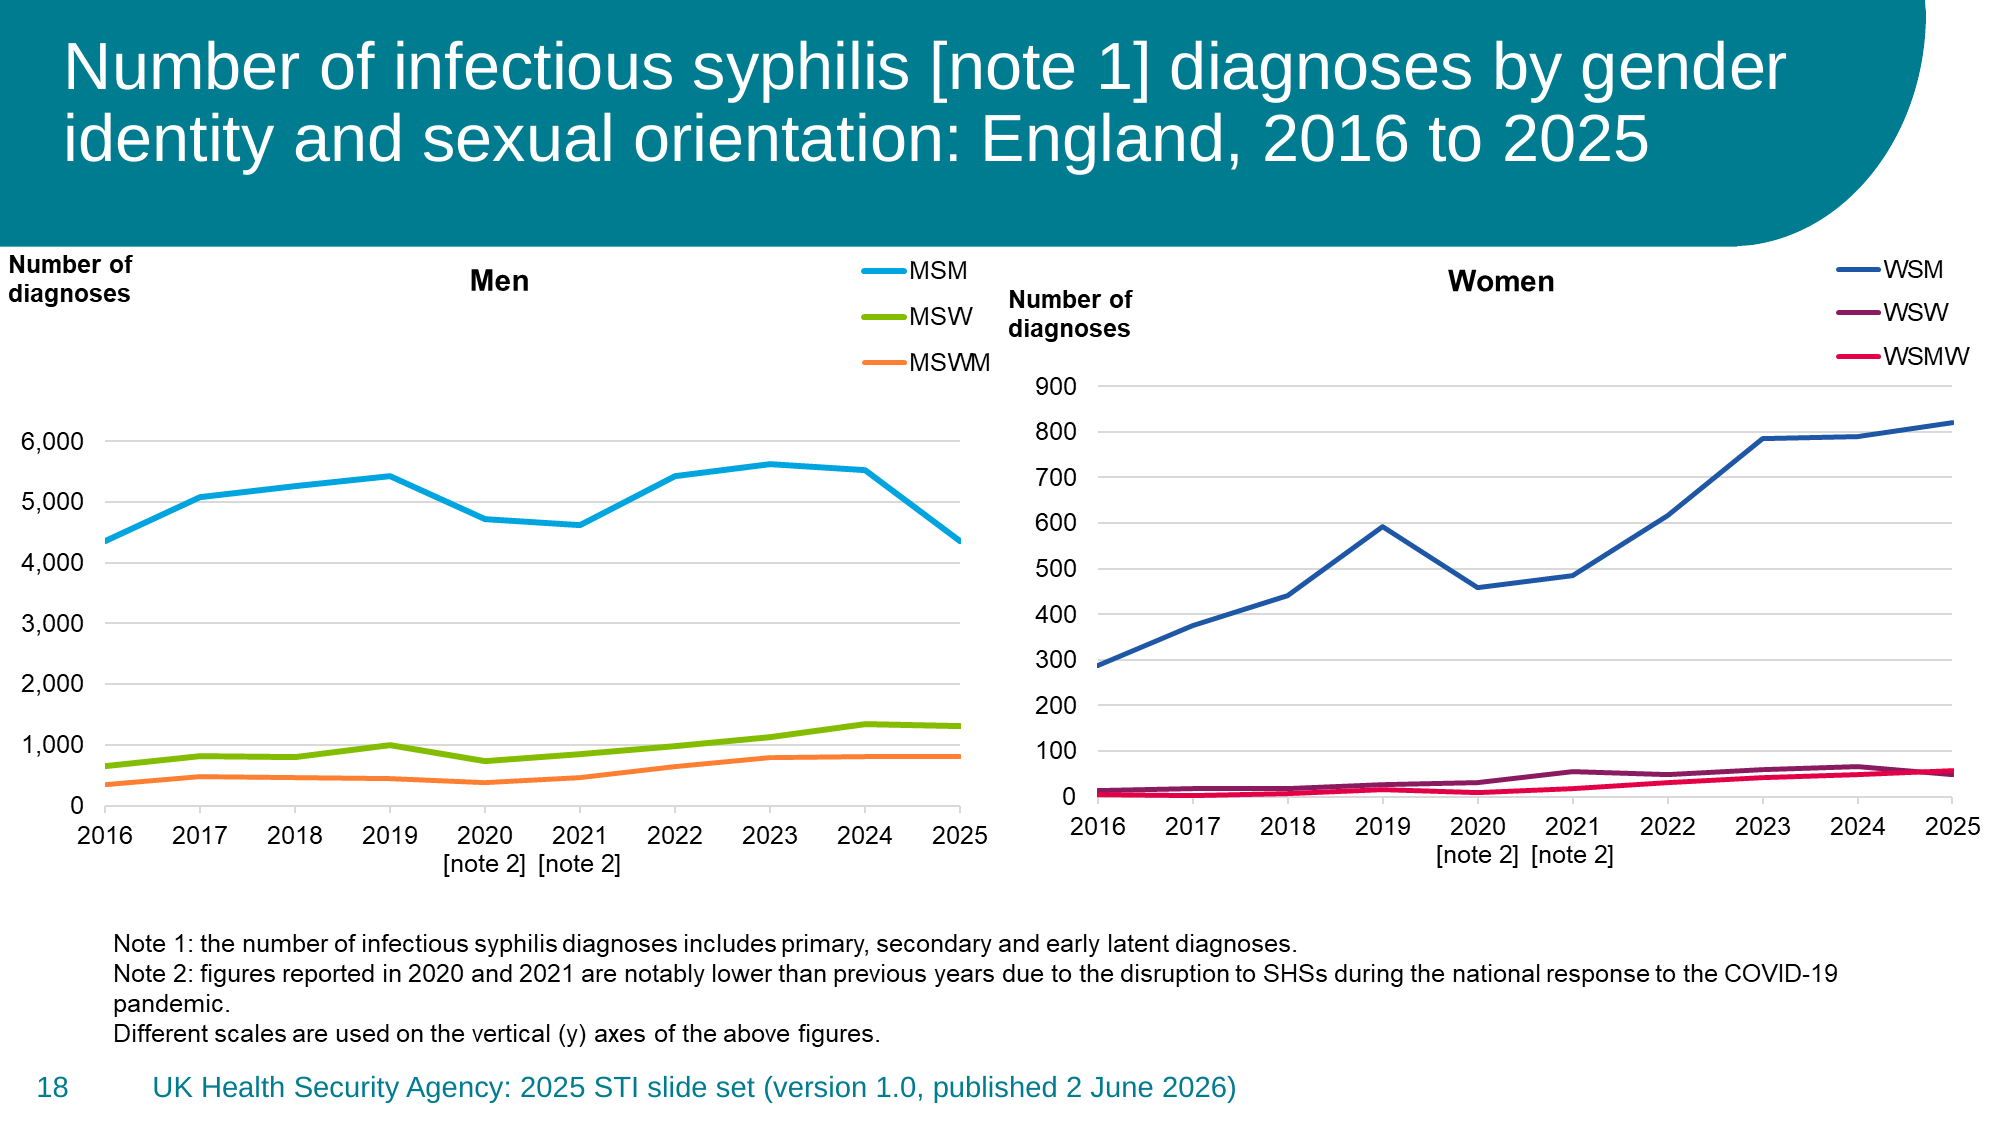

# Number of infectious syphilis [note 1] diagnoses by gender identity and sexual orientation: England, 2016 to 2025
18
UK Health Security Agency: 2025 STI slide set (version 1.0, published 2 June 2026)